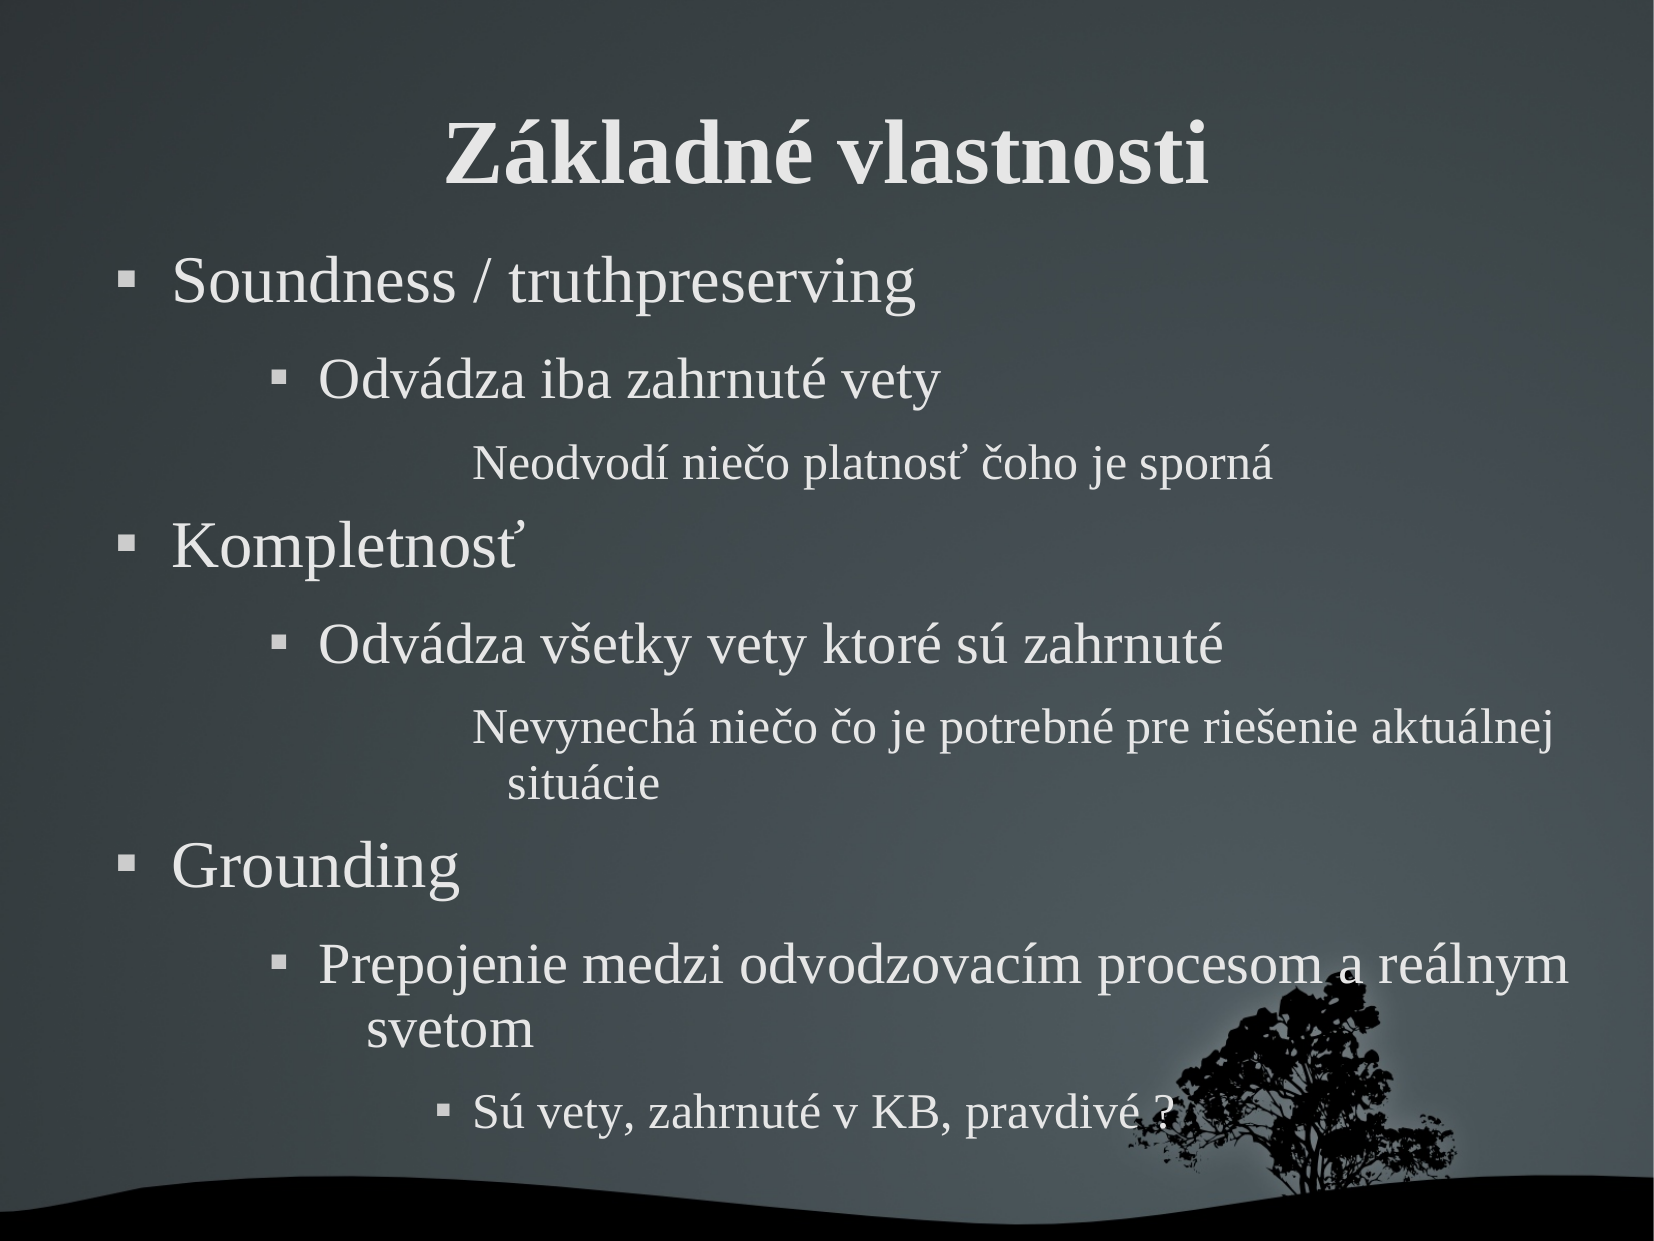

# Základné vlastnosti
Soundness / truthpreserving
Odvádza iba zahrnuté vety
Neodvodí niečo platnosť čoho je sporná
Kompletnosť
Odvádza všetky vety ktoré sú zahrnuté
Nevynechá niečo čo je potrebné pre riešenie aktuálnej situácie
Grounding
Prepojenie medzi odvodzovacím procesom a reálnym svetom
Sú vety, zahrnuté v KB, pravdivé ?